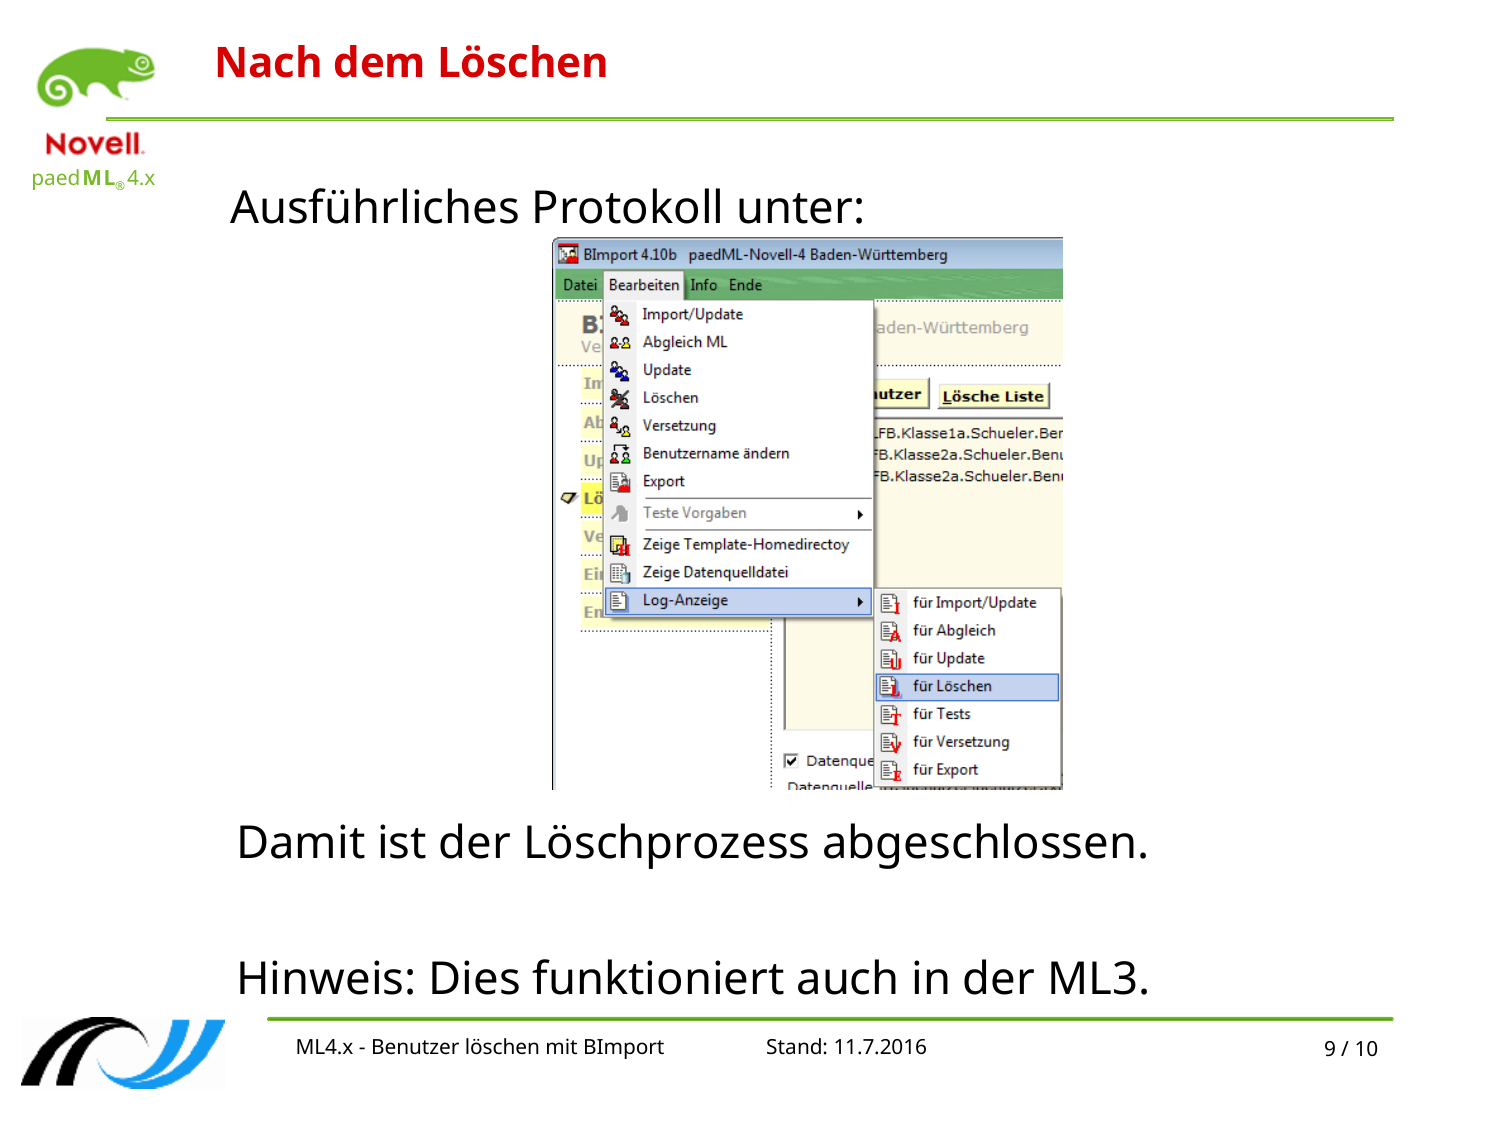

# Nach dem Löschen
Ausführliches Protokoll unter:
Damit ist der Löschprozess abgeschlossen.
Hinweis: Dies funktioniert auch in der ML3.
ML4.x - Benutzer löschen mit BImport
11.7.2016
9